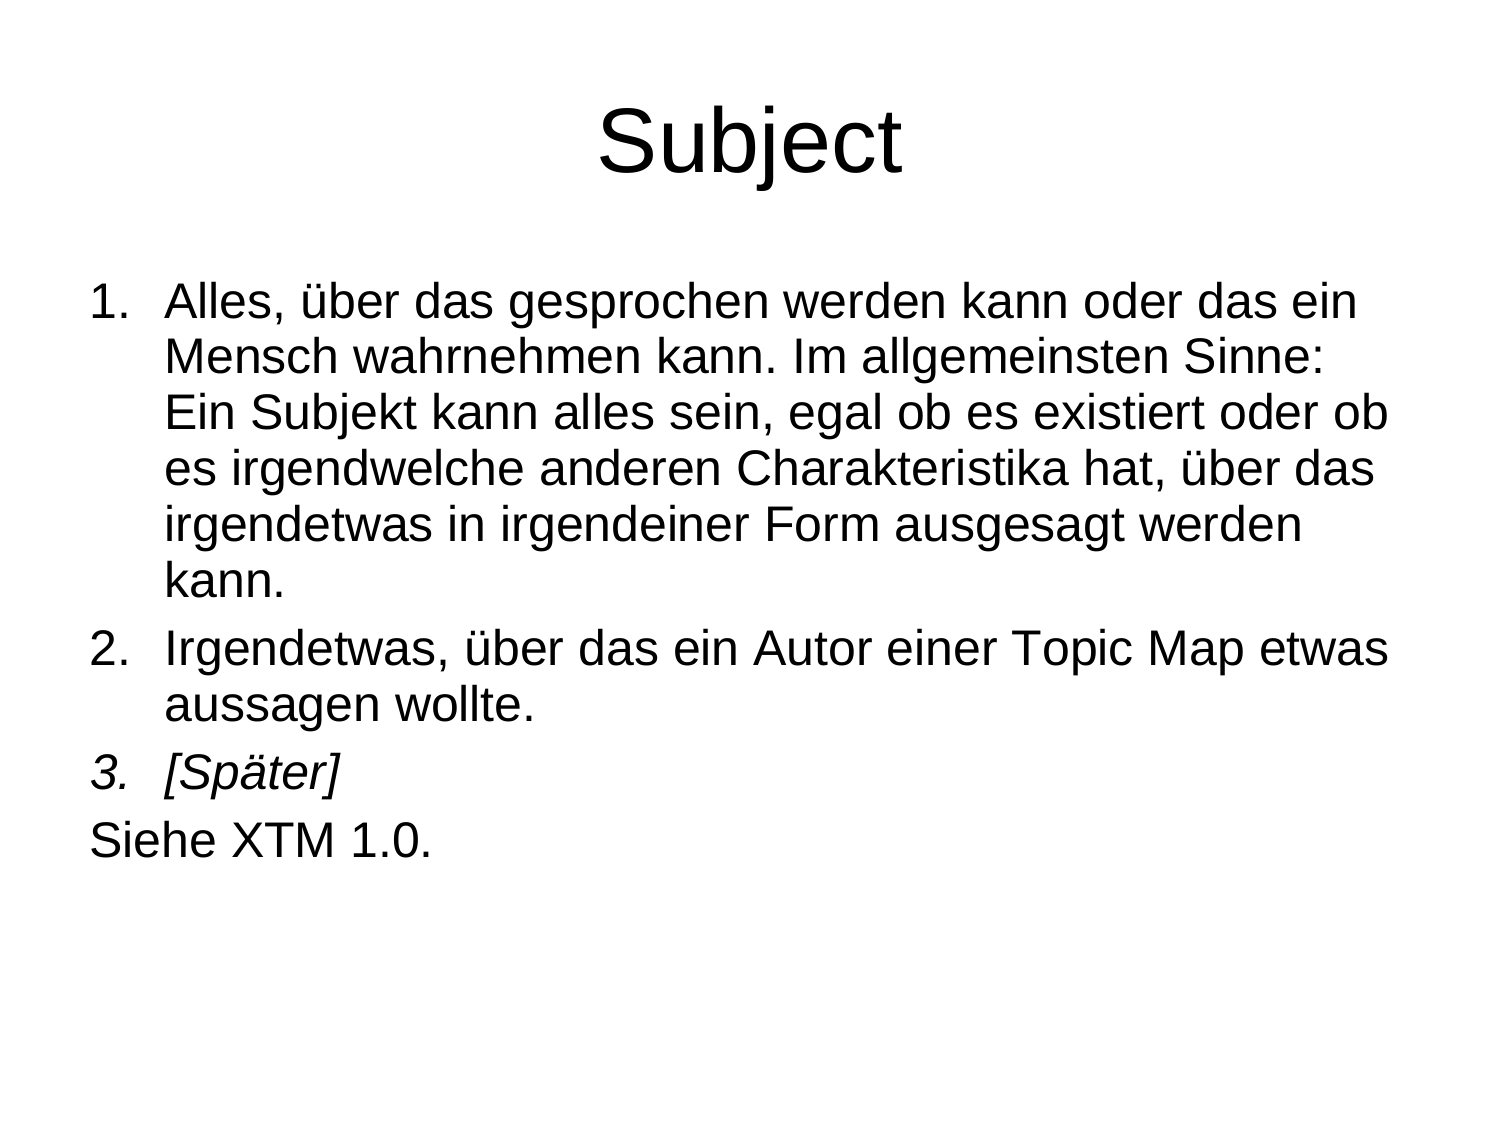

# Subject
Alles, über das gesprochen werden kann oder das ein Mensch wahrnehmen kann. Im allgemeinsten Sinne: Ein Subjekt kann alles sein, egal ob es existiert oder ob es irgendwelche anderen Charakteristika hat, über das irgendetwas in irgendeiner Form ausgesagt werden kann.
Irgendetwas, über das ein Autor einer Topic Map etwas aussagen wollte.
[Später]
Siehe XTM 1.0.